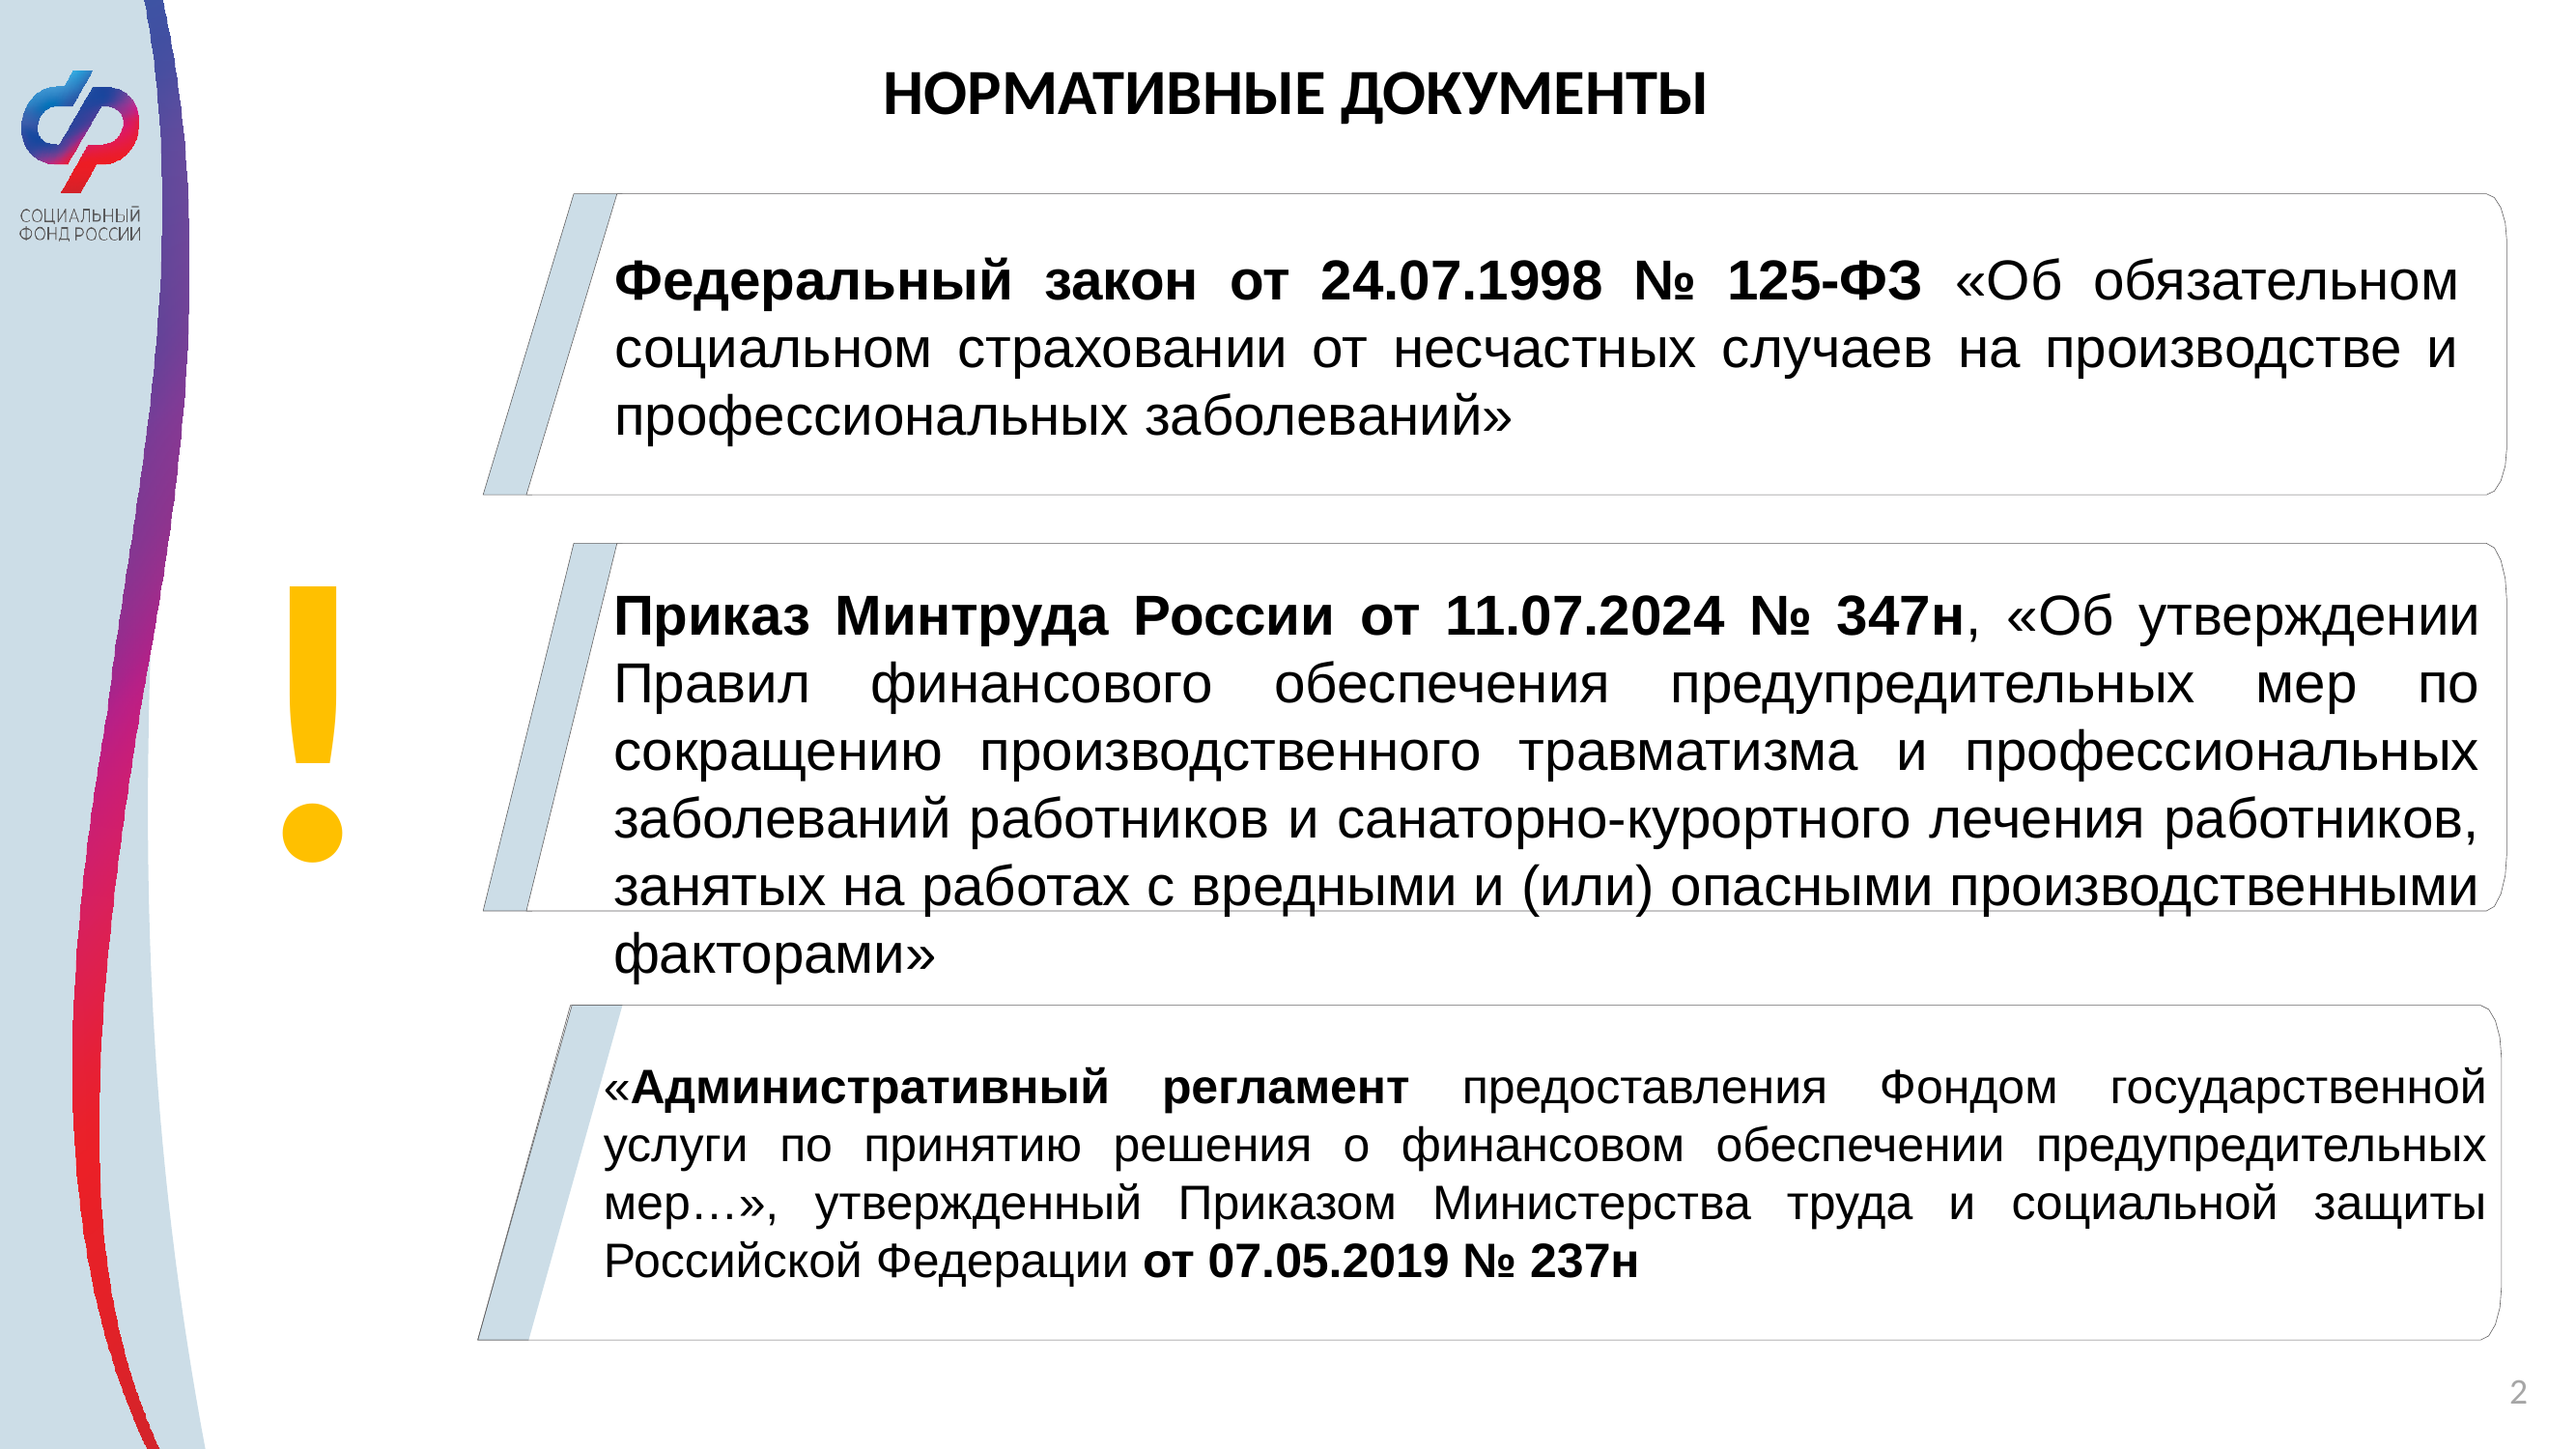

# НОРМАТИВНЫЕ ДОКУМЕНТЫ
Федеральный закон от 24.07.1998 № 125-ФЗ «Об обязательном социальном страховании от несчастных случаев на производстве и профессиональных заболеваний»
!
Приказ Минтруда России от 11.07.2024 № 347н, «Об утверждении Правил финансового обеспечения предупредительных мер по сокращению производственного травматизма и профессиональных заболеваний работников и санаторно-курортного лечения работников, занятых на работах с вредными и (или) опасными производственными факторами»
«Административный регламент предоставления Фондом государственной услуги по принятию решения о финансовом обеспечении предупредительных мер…», утвержденный Приказом Министерства труда и социальной защиты Российской Федерации от 07.05.2019 № 237н